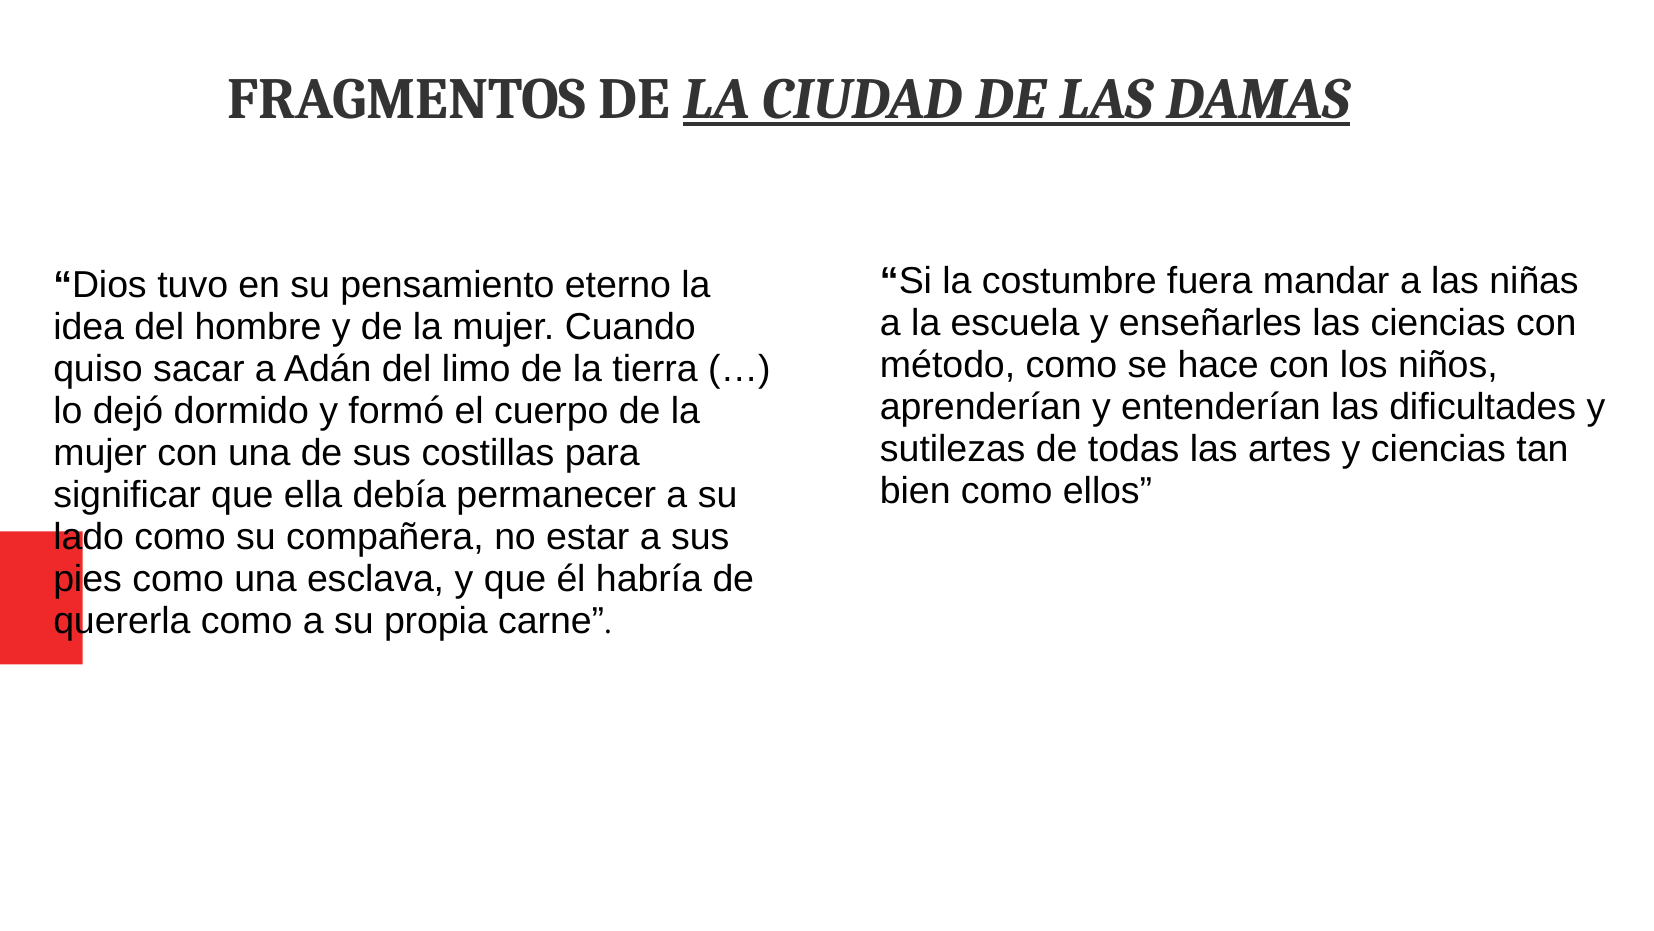

# FRAGMENTOS DE LA CIUDAD DE LAS DAMAS
“Si la costumbre fuera mandar a las niñas a la escuela y enseñarles las ciencias con método, como se hace con los niños, aprenderían y entenderían las dificultades y sutilezas de todas las artes y ciencias tan bien como ellos”
“Dios tuvo en su pensamiento eterno la idea del hombre y de la mujer. Cuando quiso sacar a Adán del limo de la tierra (…) lo dejó dormido y formó el cuerpo de la mujer con una de sus costillas para significar que ella debía permanecer a su lado como su compañera, no estar a sus pies como una esclava, y que él habría de quererla como a su propia carne”.